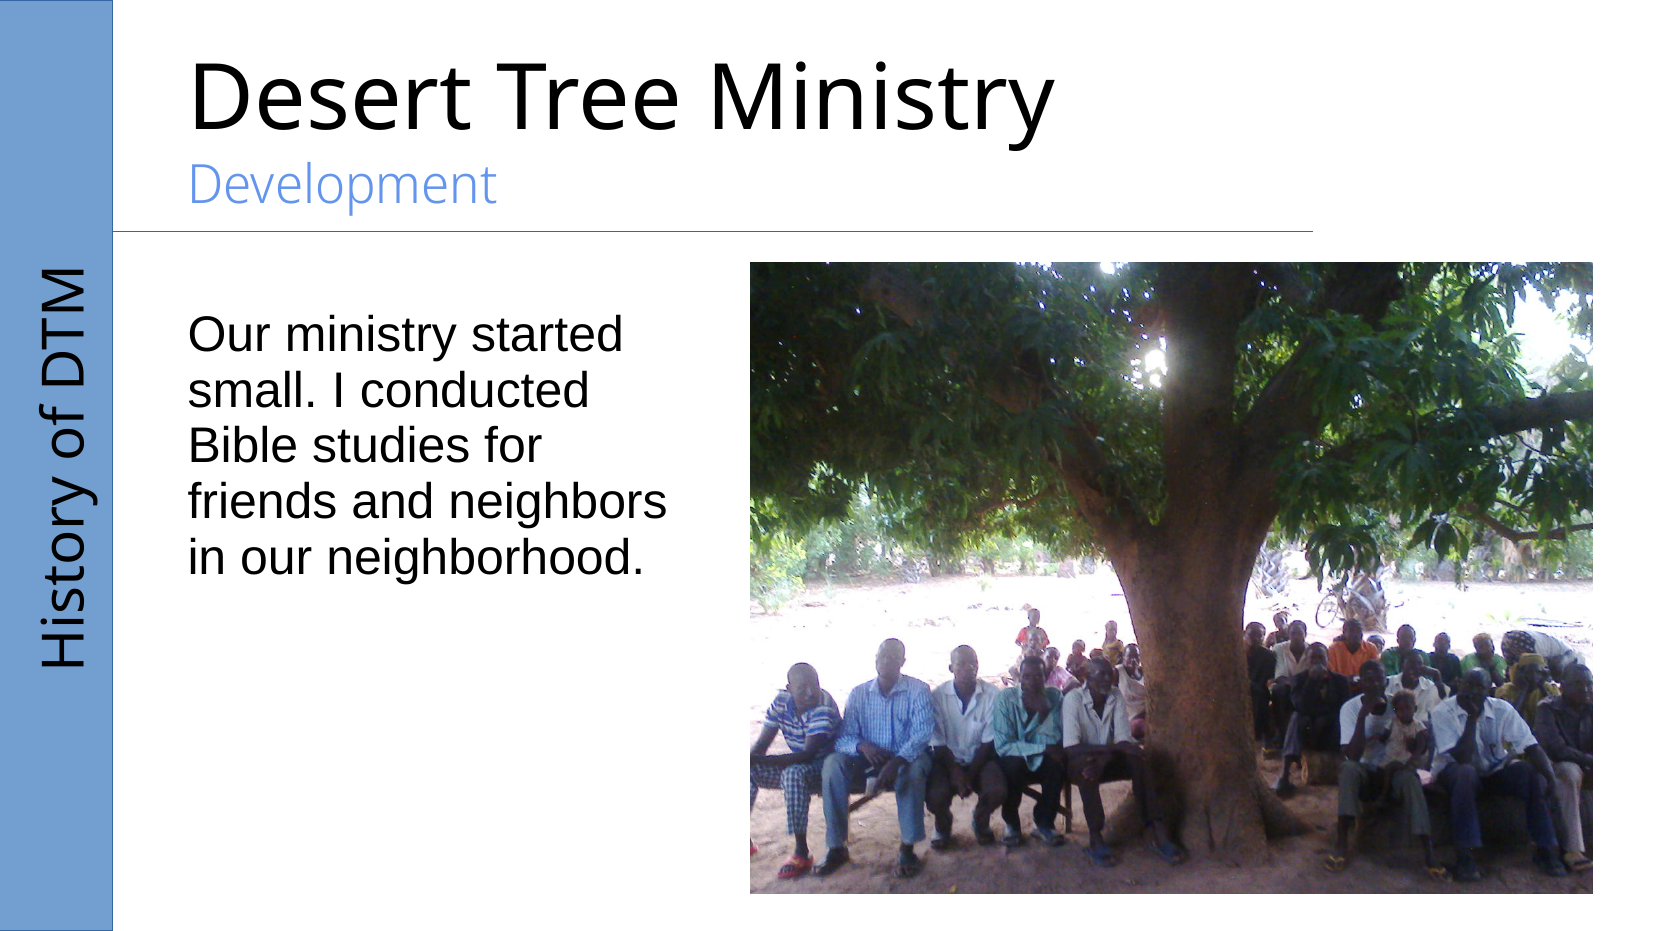

# Desert Tree Ministry
Development
Our ministry started small. I conducted Bible studies for friends and neighbors in our neighborhood.
History of DTM